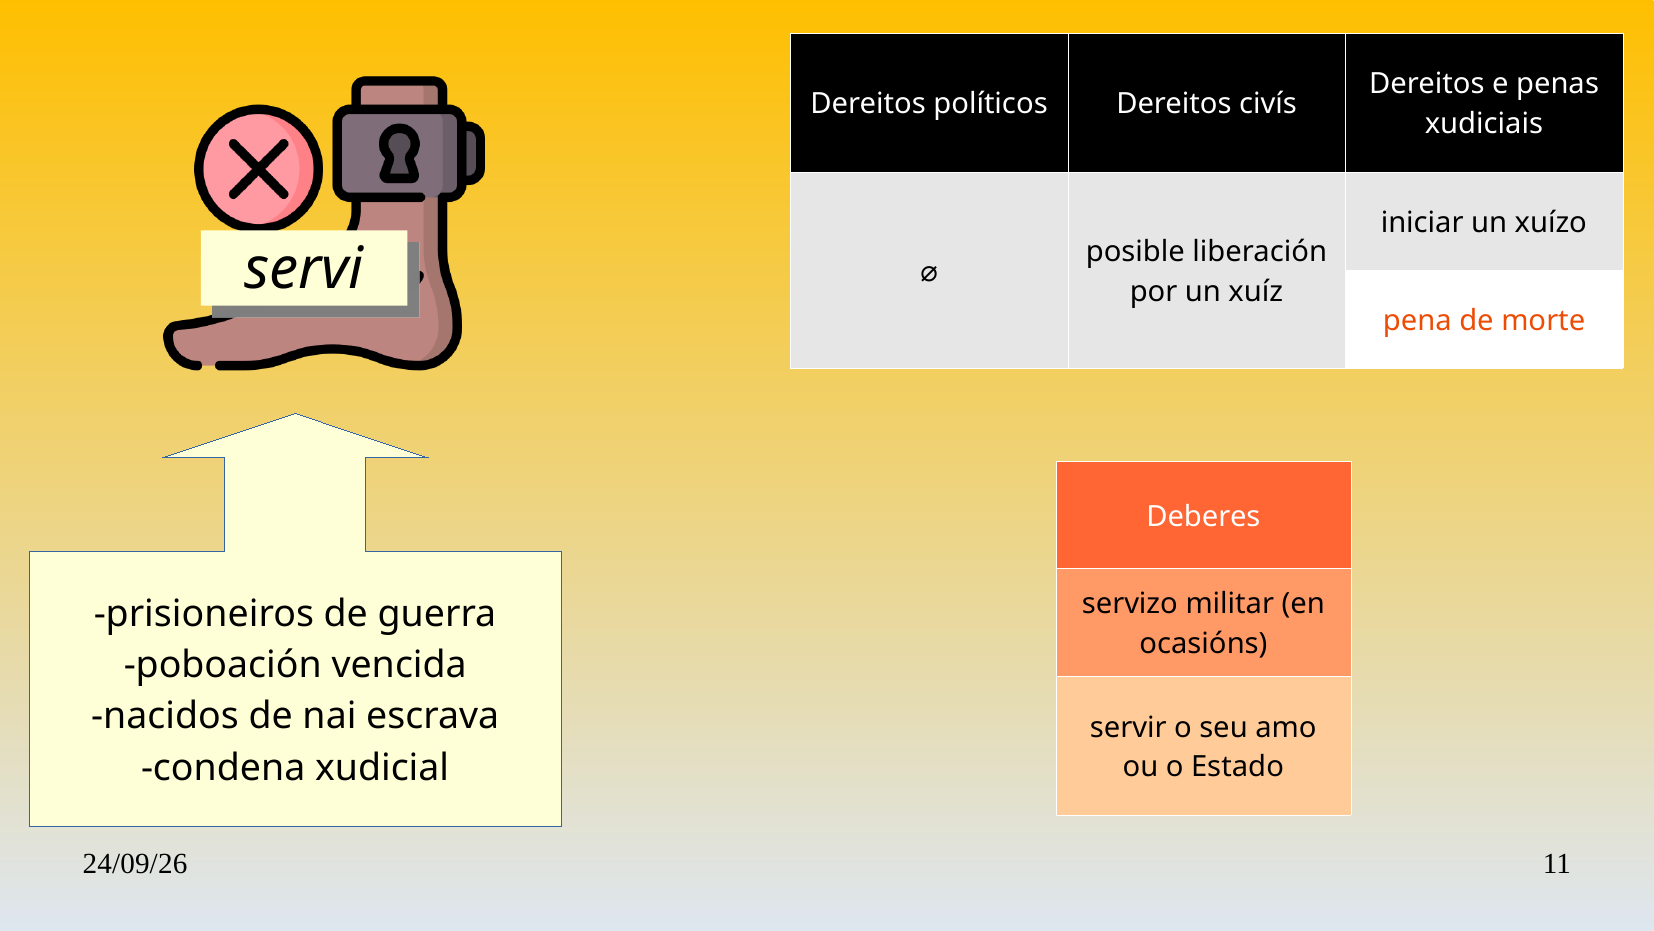

| Dereitos políticos | Dereitos civís | Dereitos e penas xudiciais |
| --- | --- | --- |
| ⌀ | posible liberación por un xuíz | iniciar un xuízo |
| | | pena de morte |
servi
-prisioneiros de guerra
-poboación vencida
-nacidos de nai escrava
-condena xudicial
| Deberes |
| --- |
| servizo militar (en ocasións) |
| servir o seu amo ou o Estado |
11